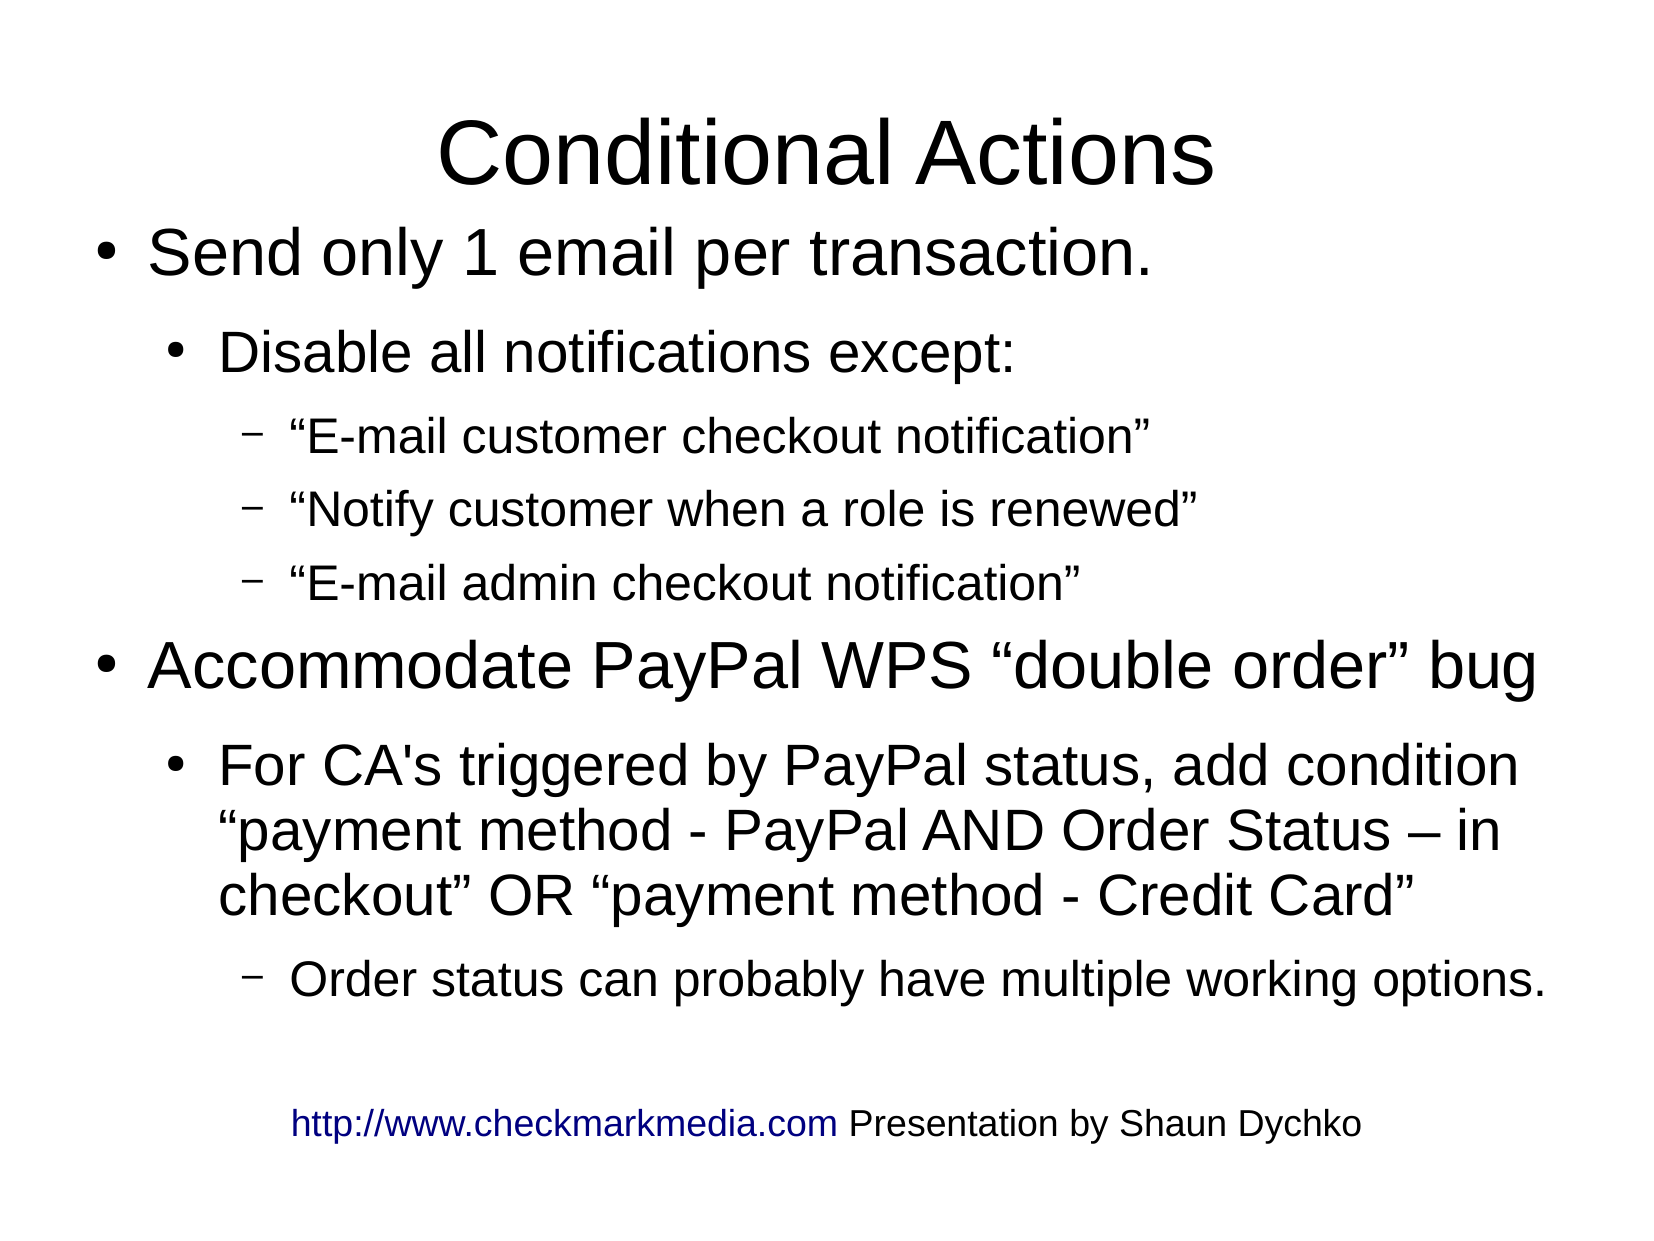

# Conditional Actions
Send only 1 email per transaction.
Disable all notifications except:
“E-mail customer checkout notification”
“Notify customer when a role is renewed”
“E-mail admin checkout notification”
Accommodate PayPal WPS “double order” bug
For CA's triggered by PayPal status, add condition “payment method - PayPal AND Order Status – in checkout” OR “payment method - Credit Card”
Order status can probably have multiple working options.
http://www.checkmarkmedia.com Presentation by Shaun Dychko